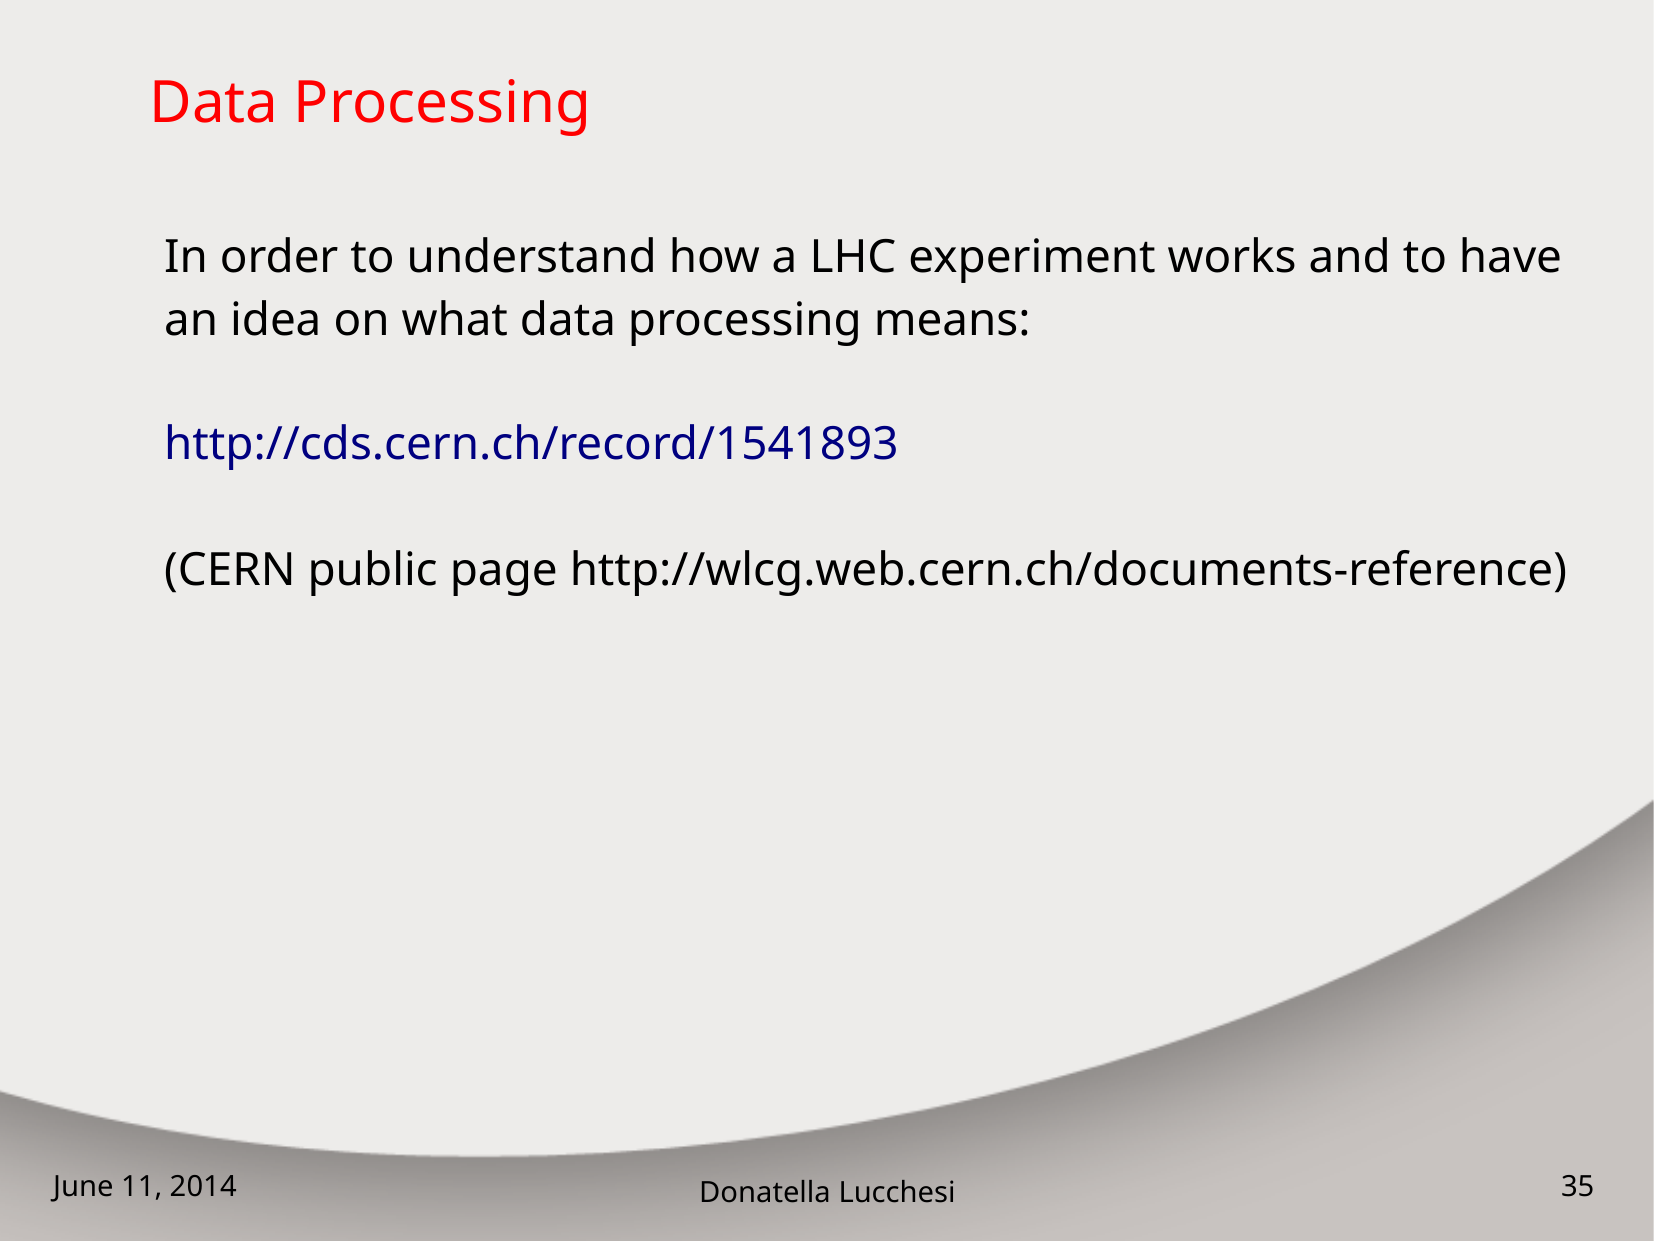

Data Processing
In order to understand how a LHC experiment works and to have
an idea on what data processing means:
http://cds.cern.ch/record/1541893
(CERN public page http://wlcg.web.cern.ch/documents-reference)
June 11, 2014
35
Donatella Lucchesi